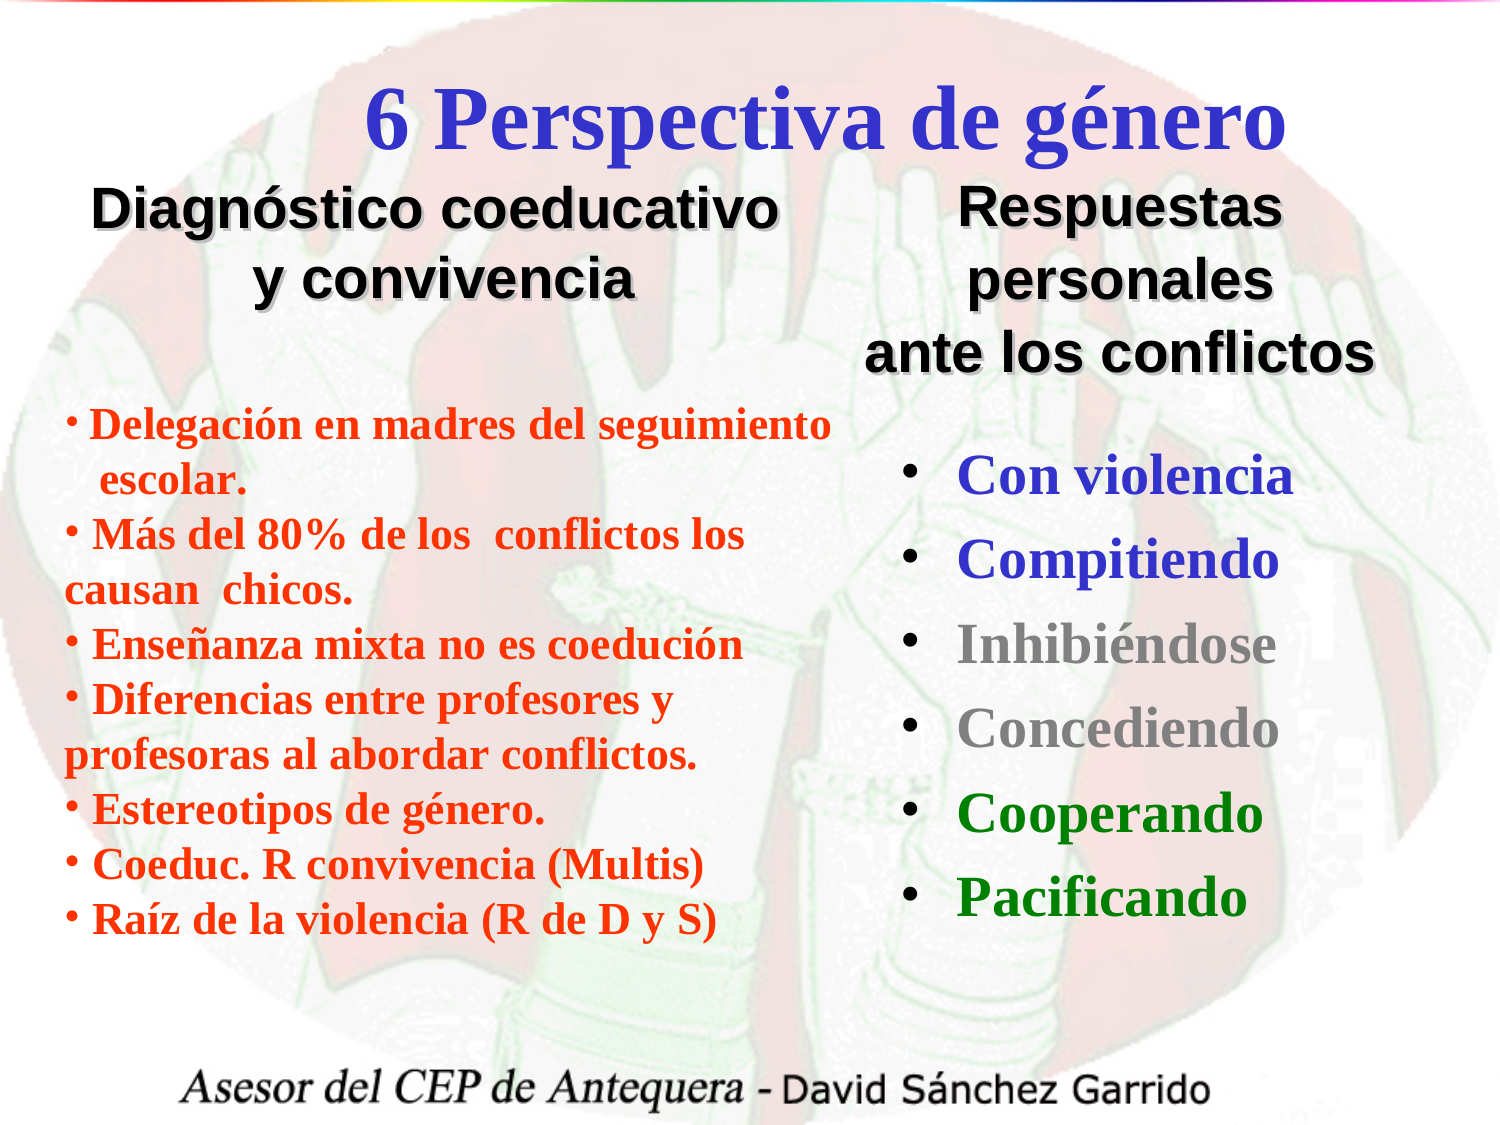

6 Perspectiva de género
Diagnóstico coeducativo
y convivencia
Respuestas personales
ante los conflictos
 Delegación en madres del seguimiento escolar.
 Más del 80% de los conflictos los causan chicos.
 Enseñanza mixta no es coedución
 Diferencias entre profesores y profesoras al abordar conflictos.
 Estereotipos de género.
 Coeduc. R convivencia (Multis)
 Raíz de la violencia (R de D y S)
Con violencia
Compitiendo
Inhibiéndose
Concediendo
Cooperando
Pacificando